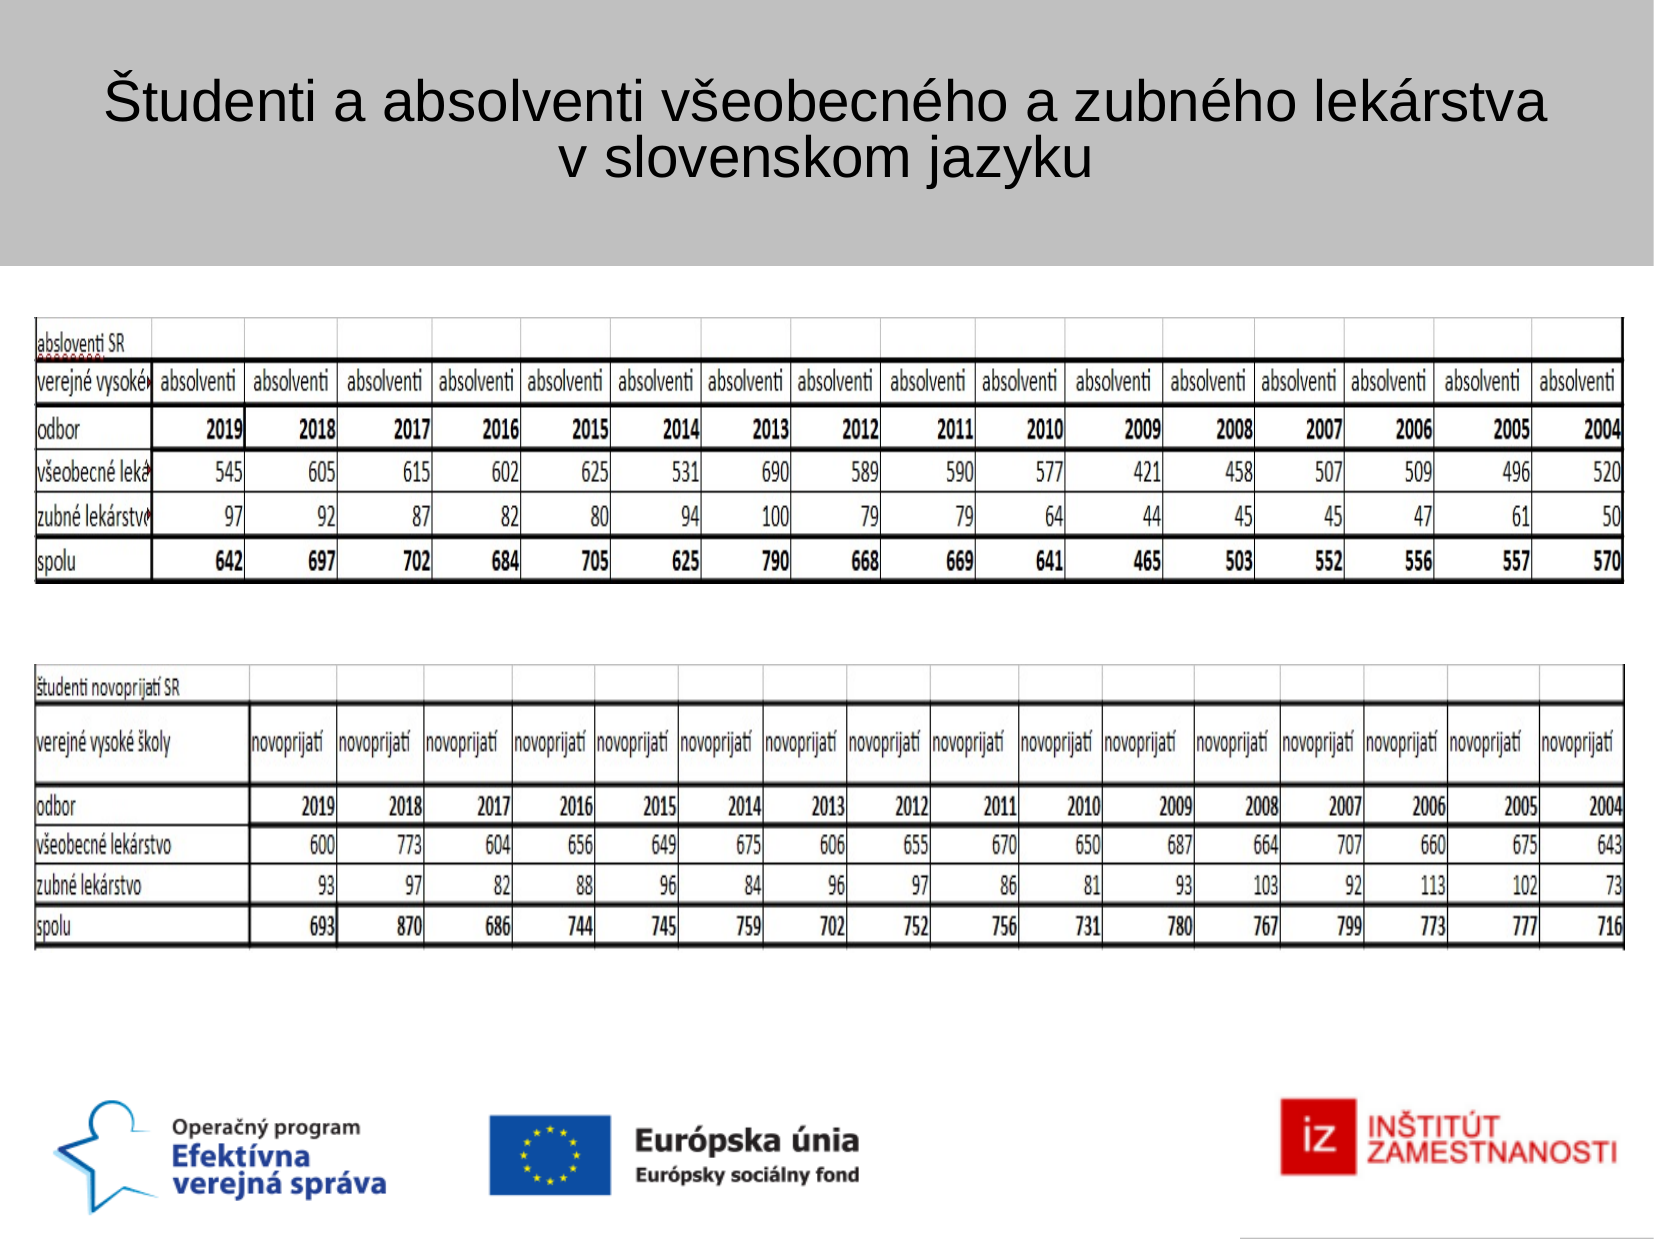

# Študenti a absolventi všeobecného a zubného lekárstva v slovenskom jazyku